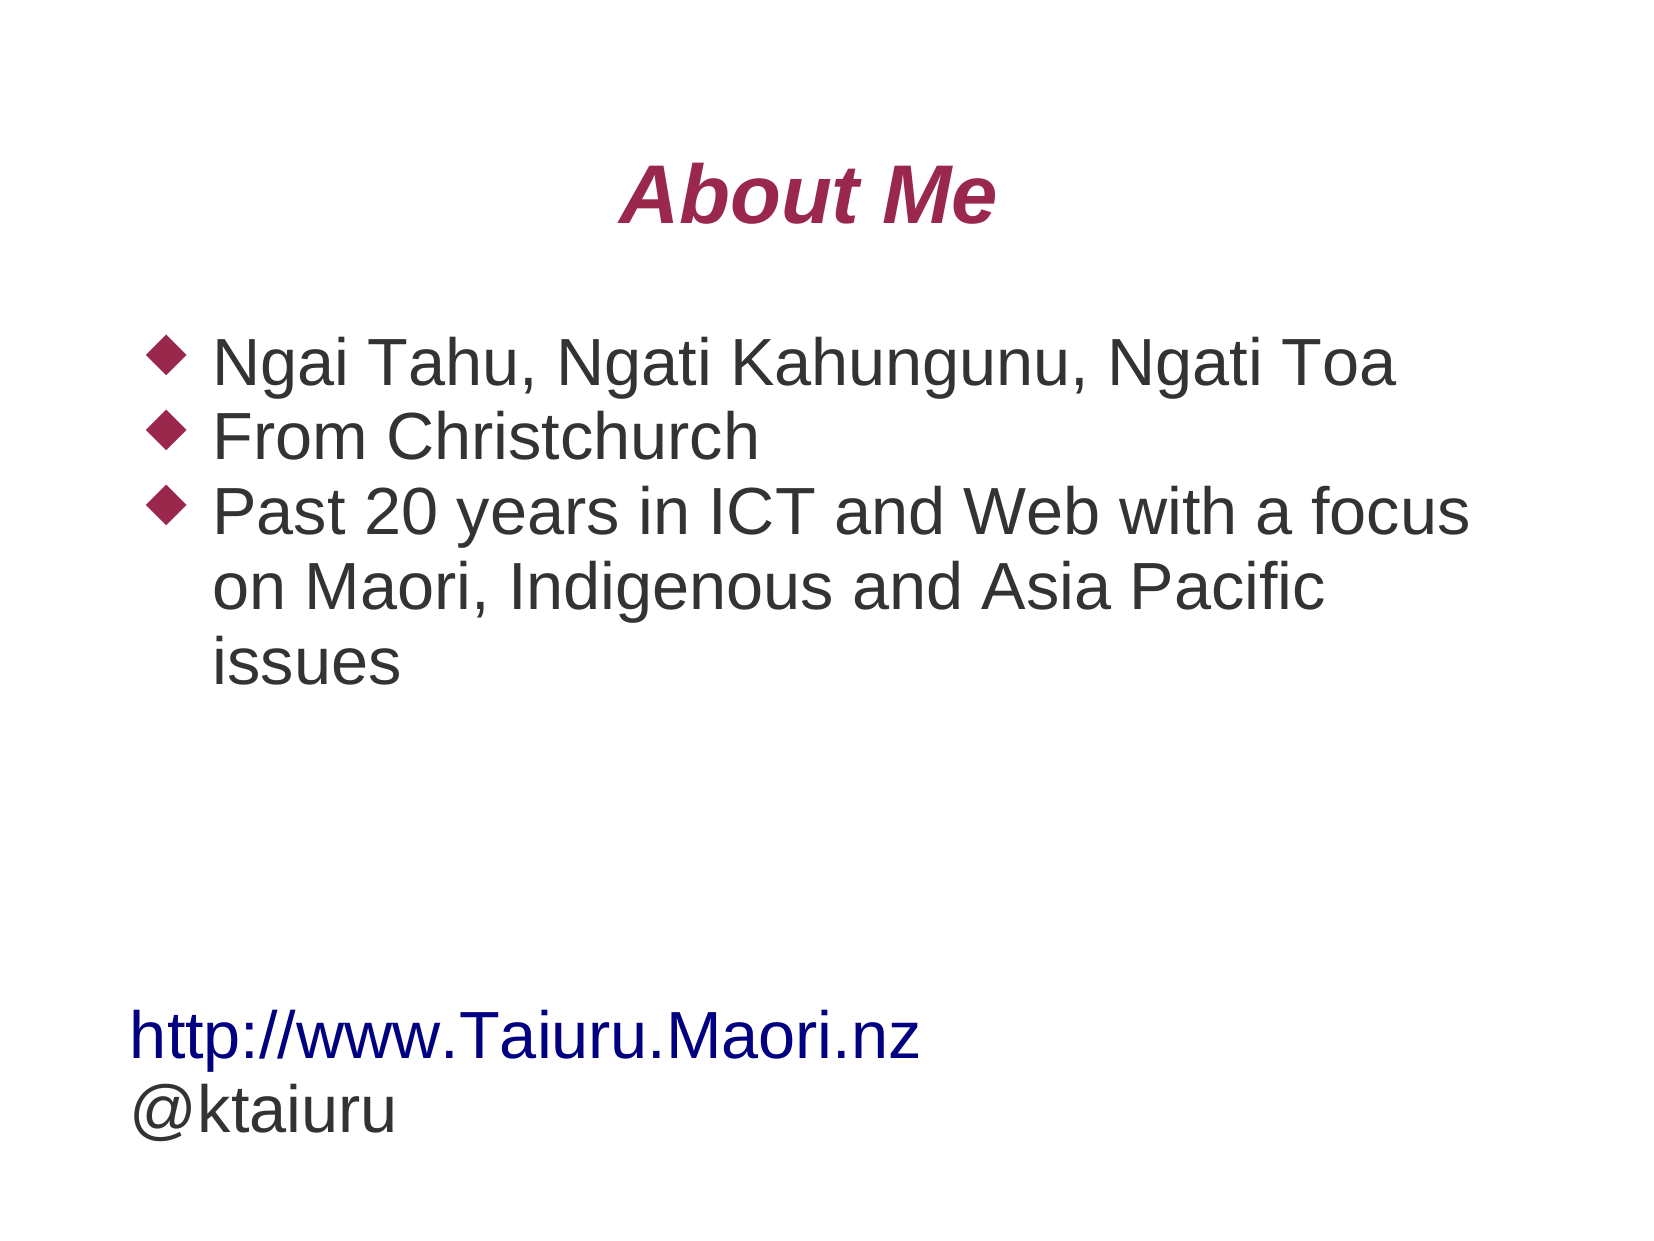

# About Me
Ngai Tahu, Ngati Kahungunu, Ngati Toa
From Christchurch
Past 20 years in ICT and Web with a focus on Maori, Indigenous and Asia Pacific issues
http://www.Taiuru.Maori.nz
@ktaiuru